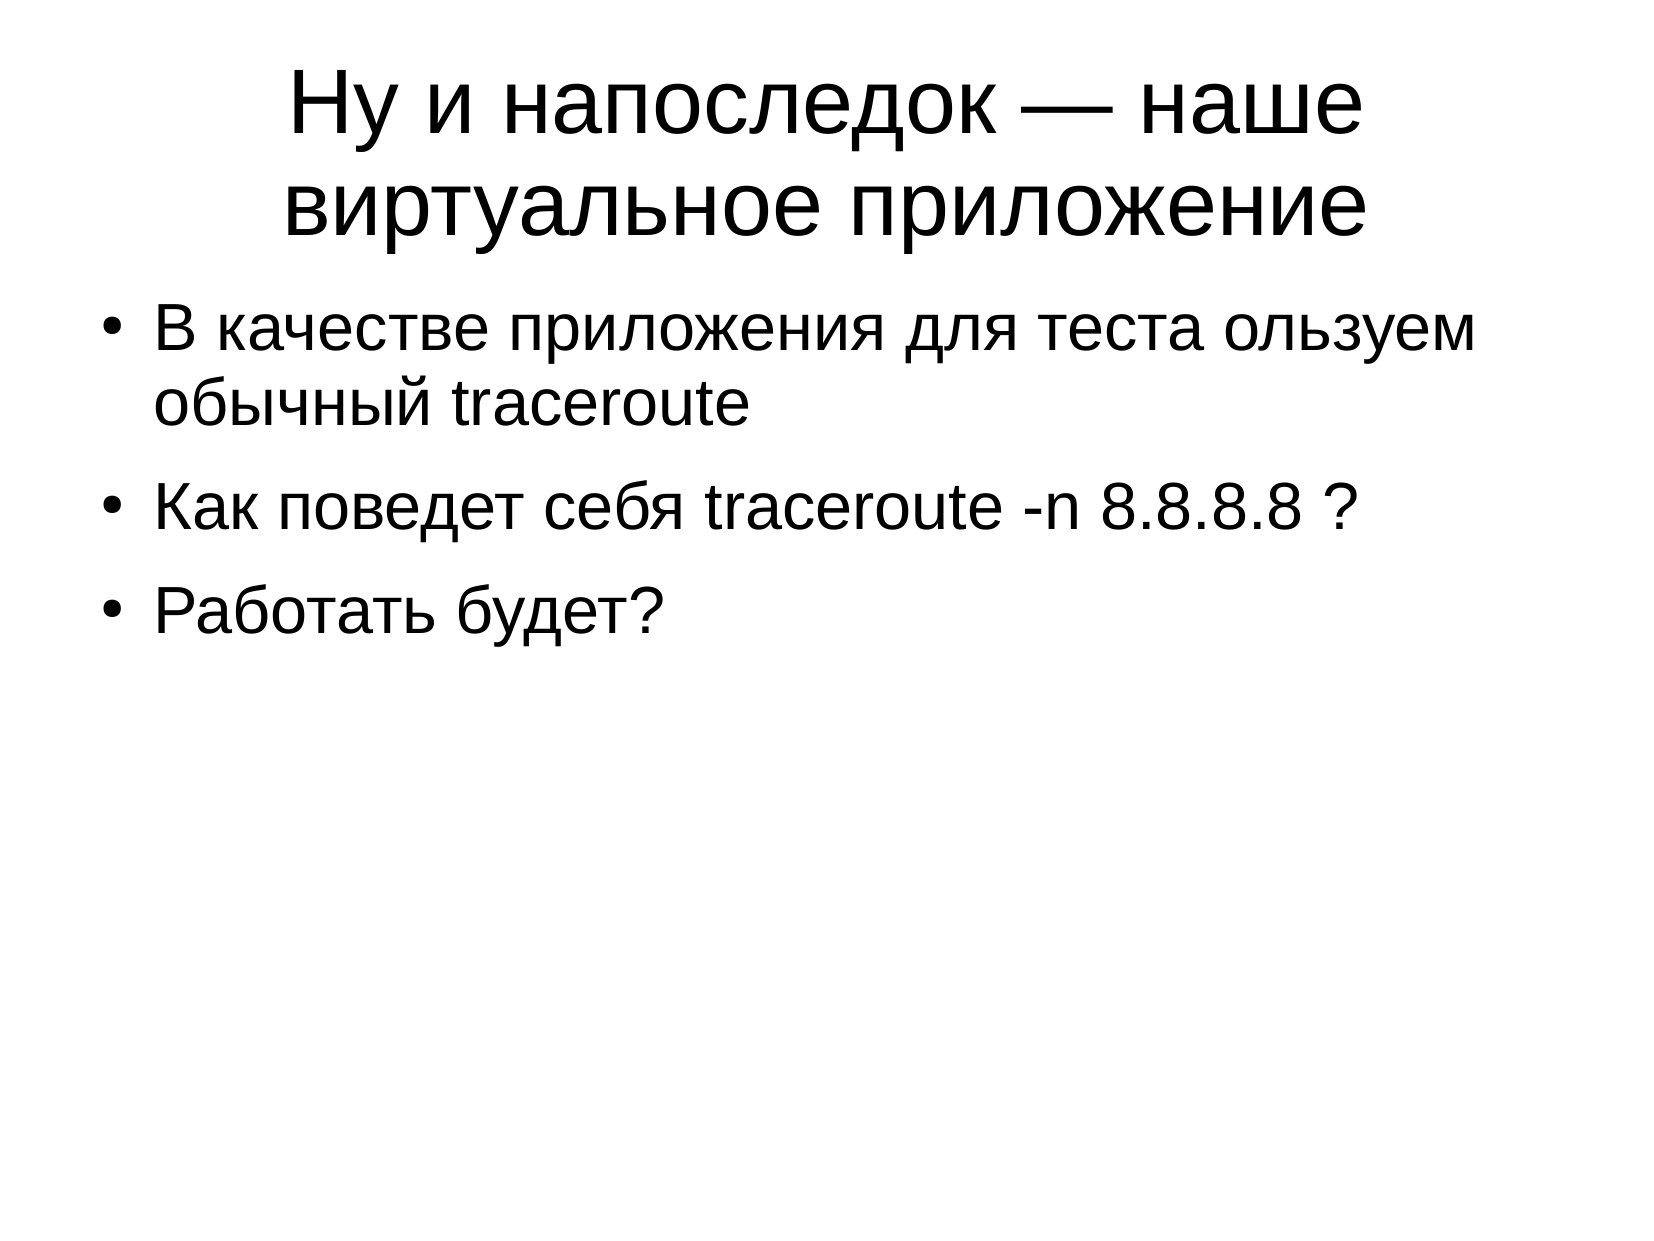

# Ну и напоследок — наше виртуальное приложение
В качестве приложения для теста ользуем обычный traceroute
Как поведет себя traceroute -n 8.8.8.8 ?
Работать будет?